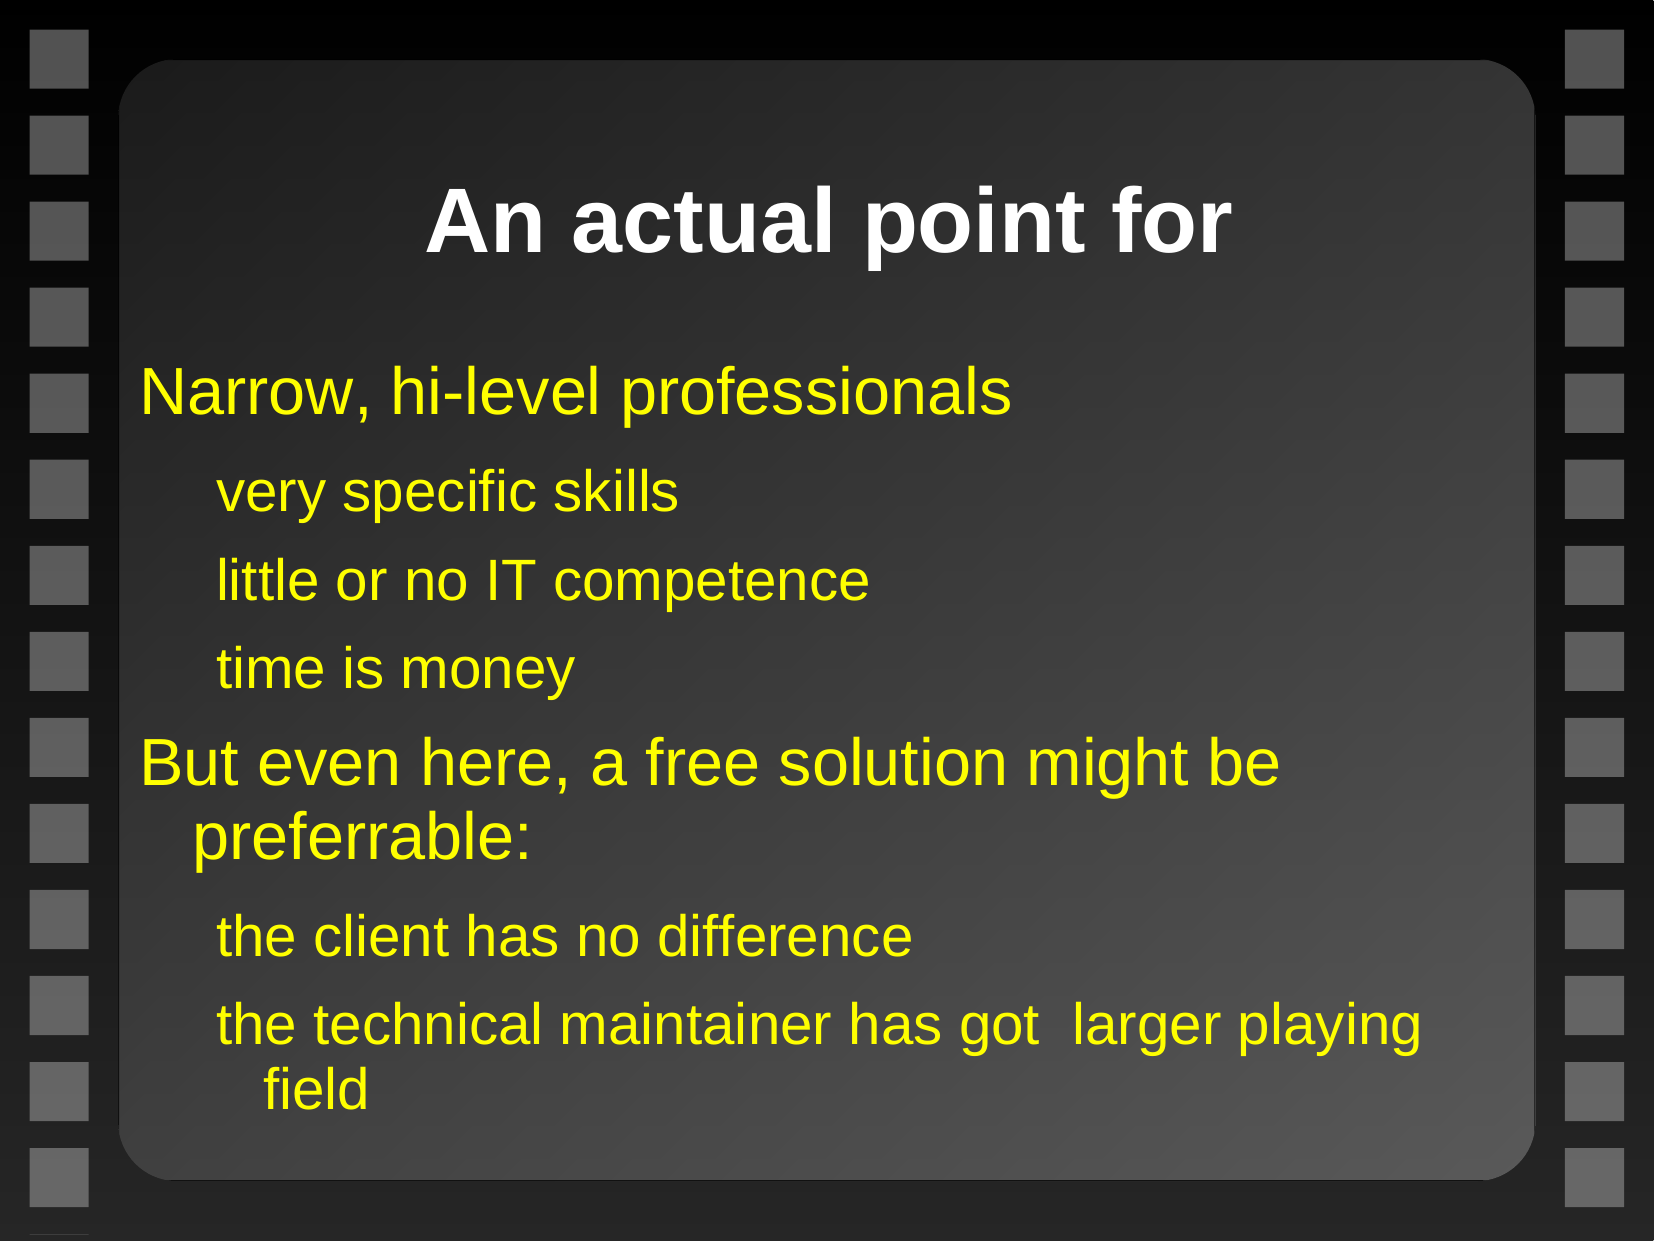

# An actual point for
Narrow, hi-level professionals
very specific skills
little or no IT competence
time is money
But even here, a free solution might be preferrable:
the client has no difference
the technical maintainer has got larger playing field